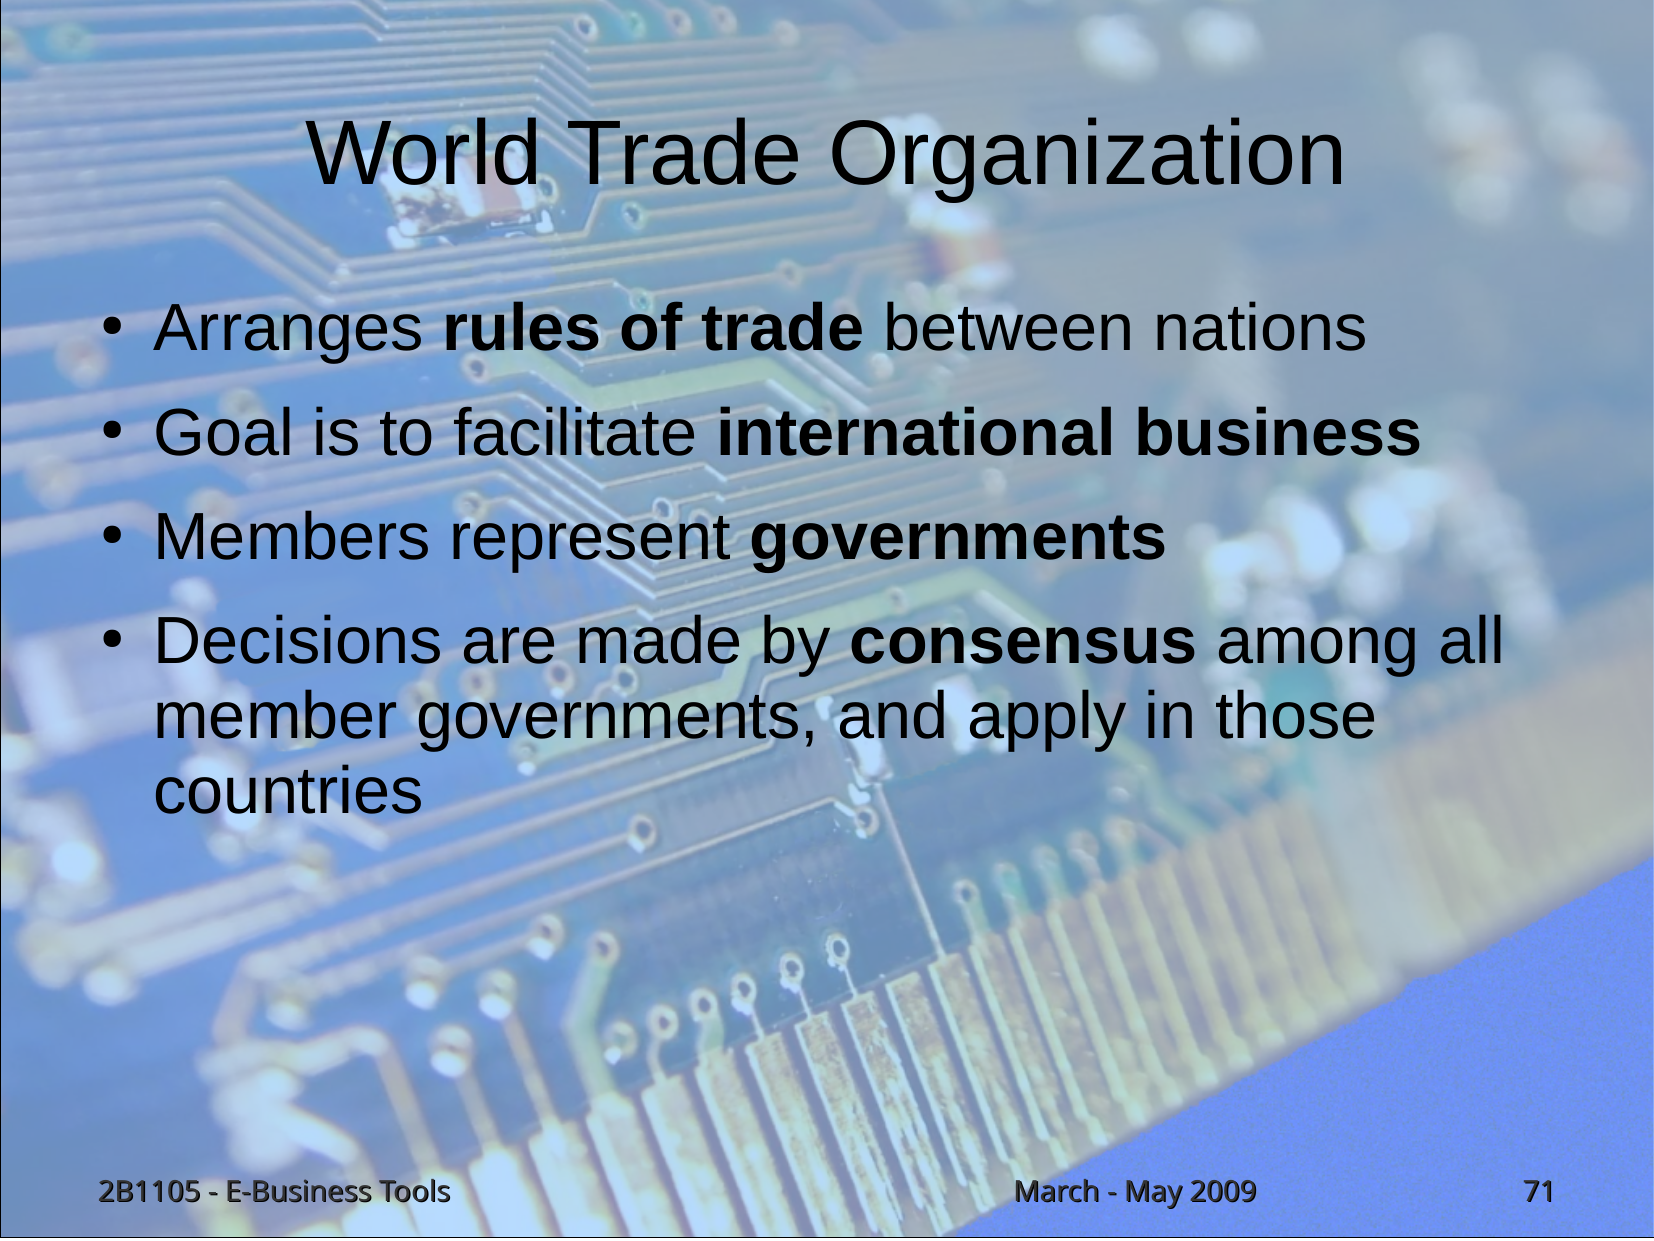

# World Trade Organization
Arranges rules of trade between nations
Goal is to facilitate international business
Members represent governments
Decisions are made by consensus among all member governments, and apply in those countries